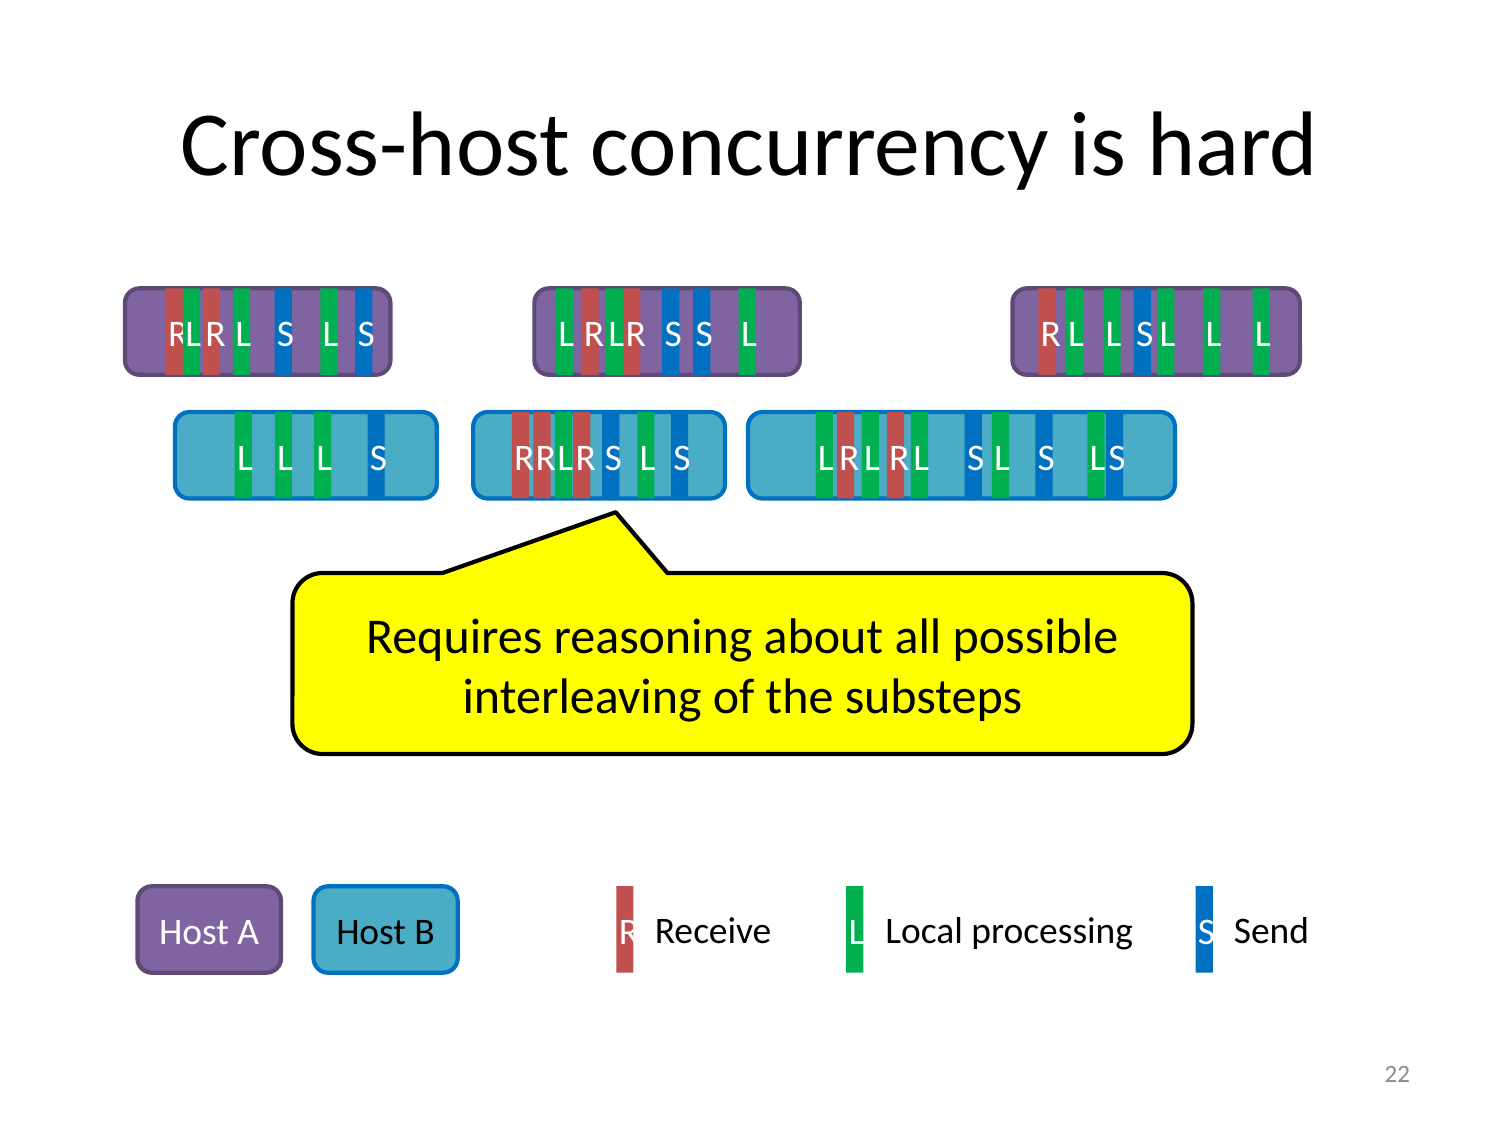

# Cross-host concurrency is hard
R
L
R
L
S
L
S
L
R
L
R
S
S
L
R
L
L
S
L
L
L
L
L
L
S
R
R
L
R
S
L
S
L
R
L
R
L
S
L
S
L
S
Requires reasoning about all possible interleaving of the substeps
Host A
Host B
R
L
S
Receive
Local processing
Send